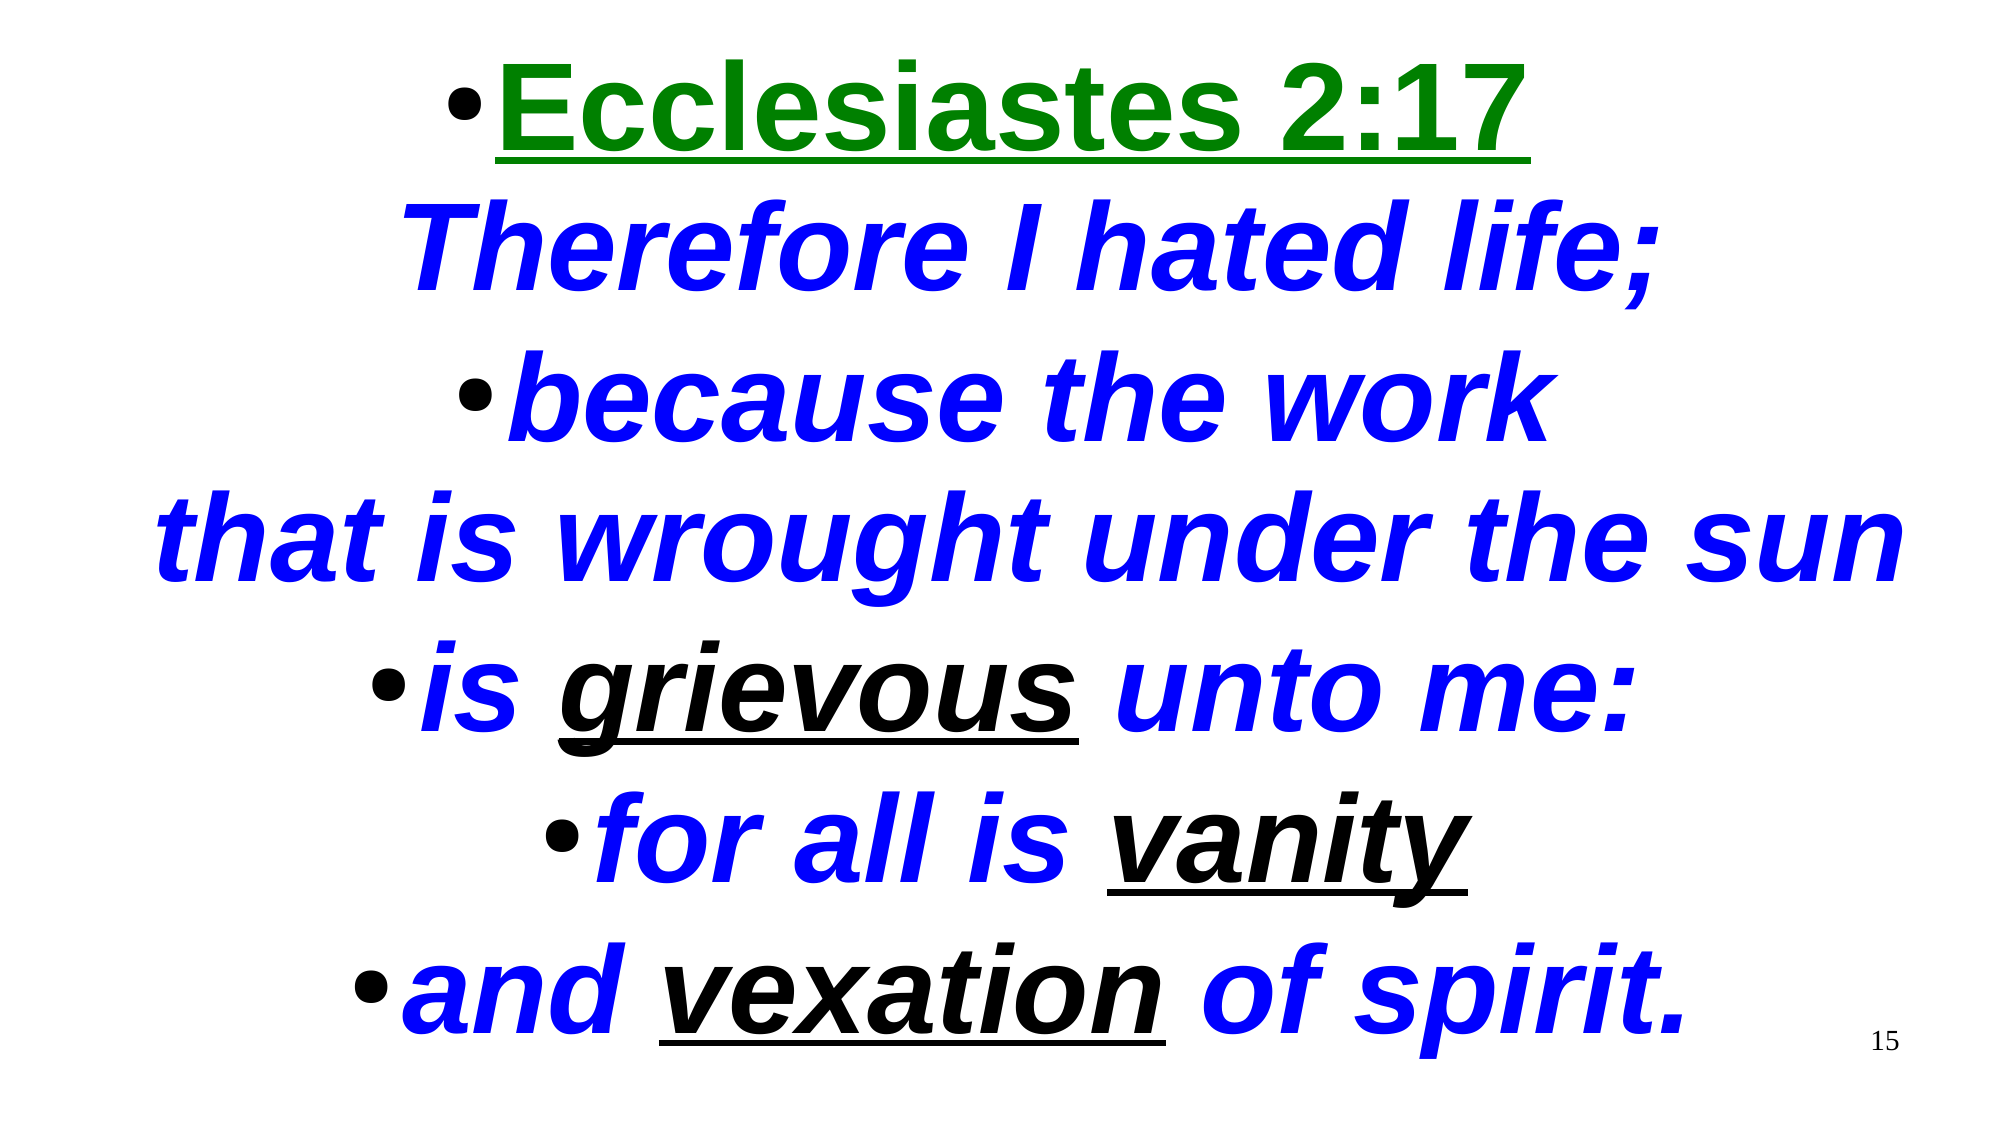

# Ecclesiastes 2:17  Therefore I hated life;
because the work
that is wrought under the sun
is grievous unto me:
for all is vanity
and vexation of spirit.
15